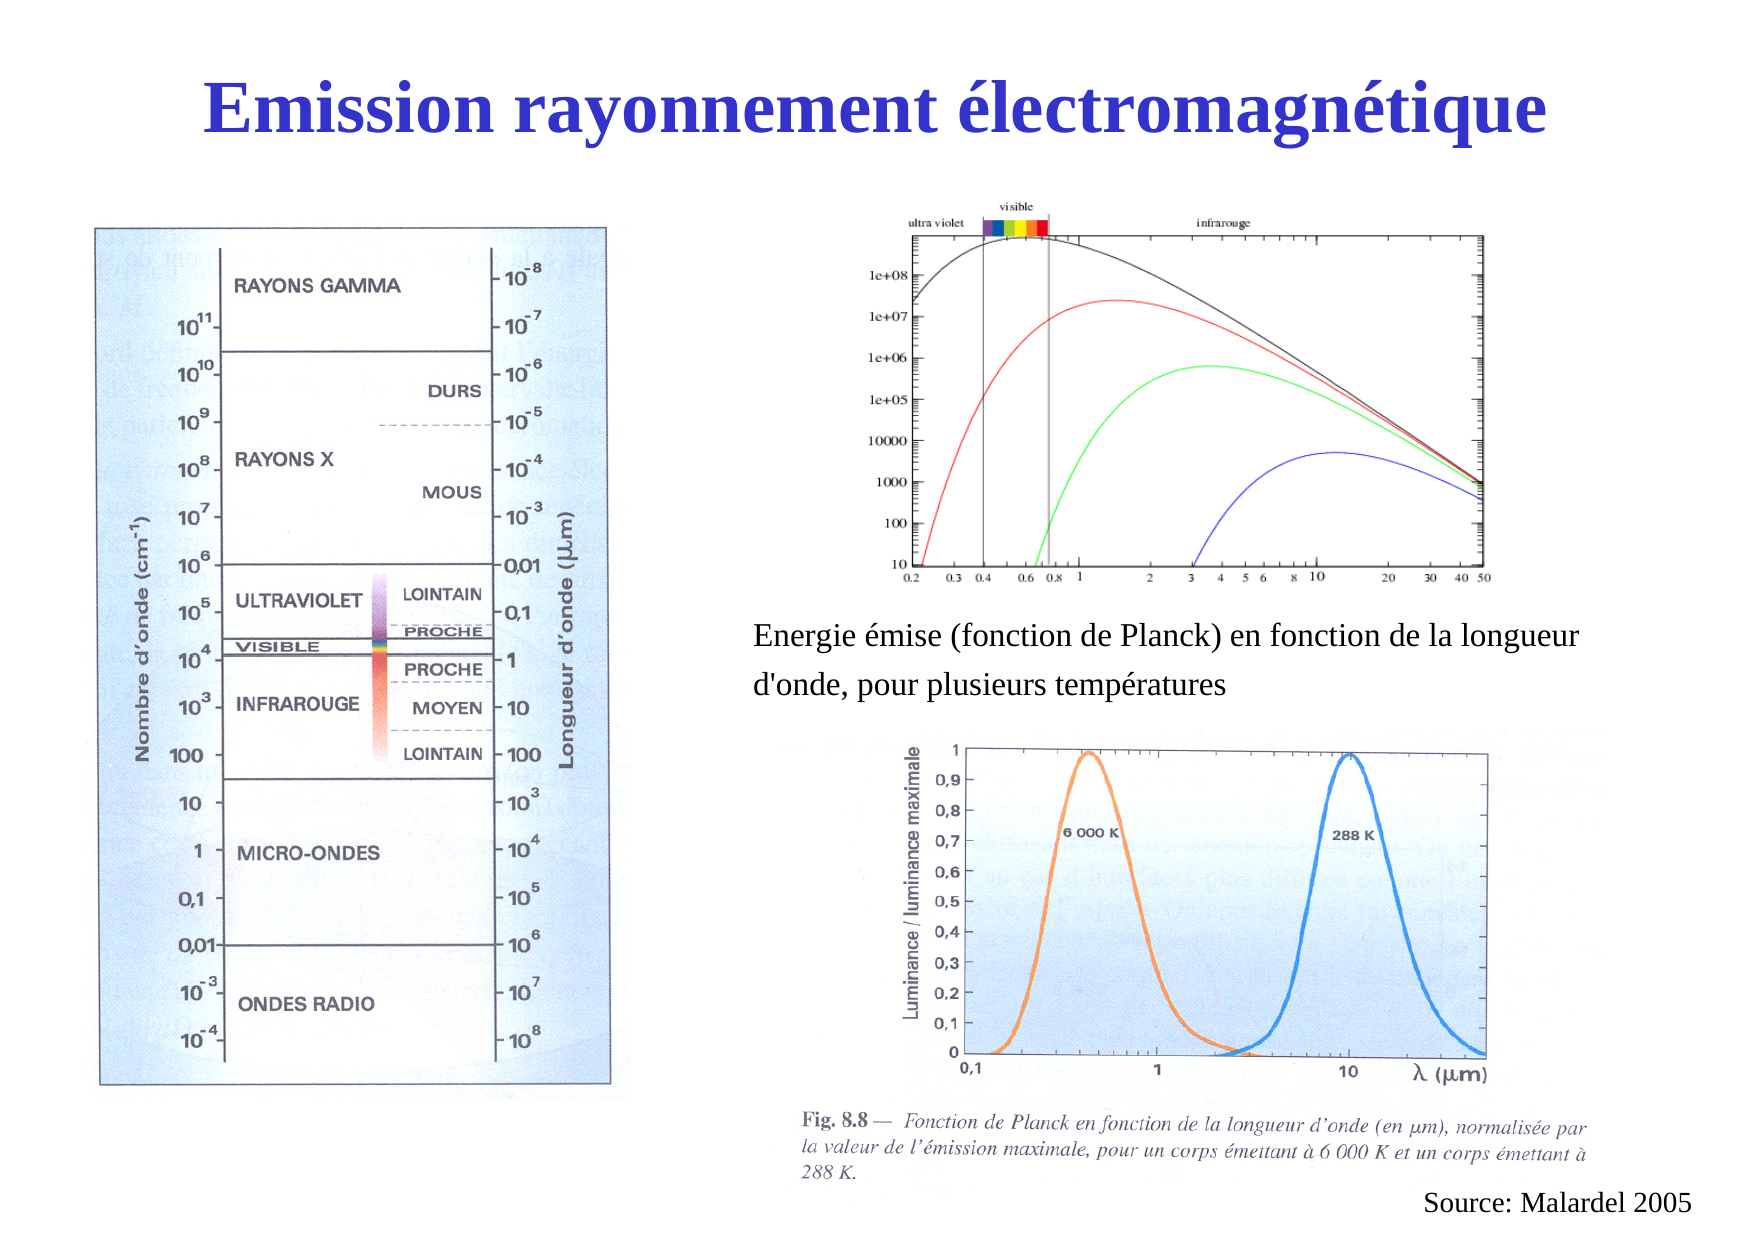

# Emission rayonnement électromagnétique
Energie émise (fonction de Planck) en fonction de la longueur d'onde, pour plusieurs températures
Source: Malardel 2005